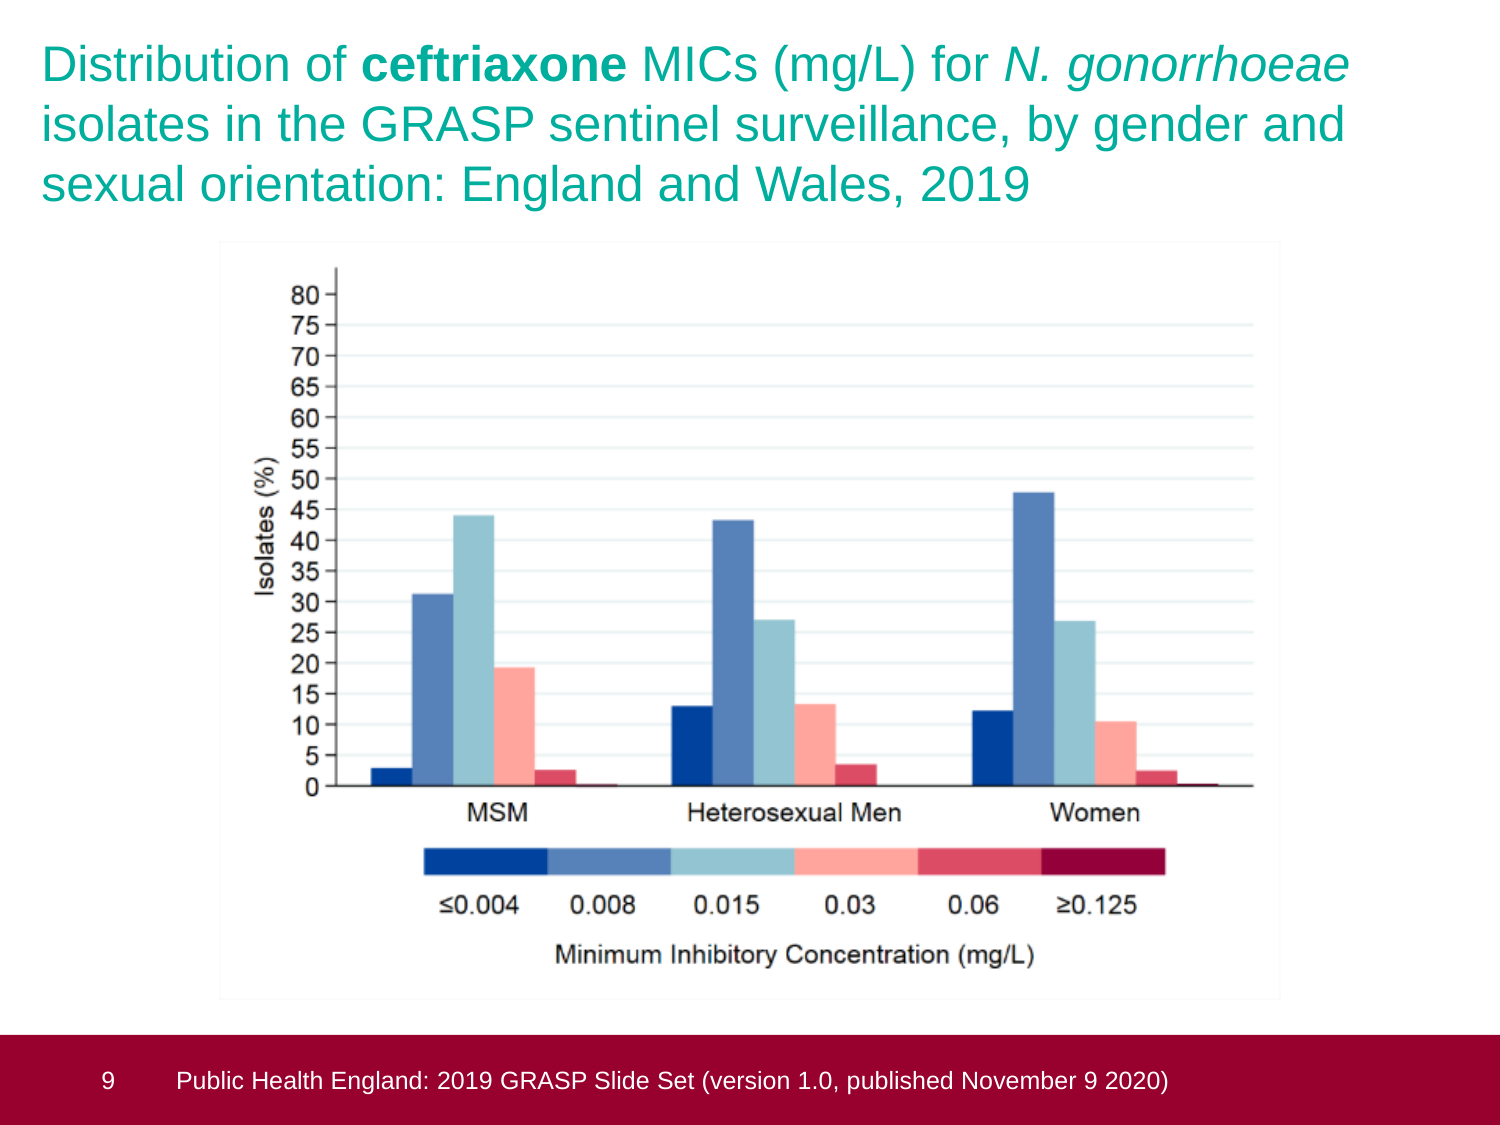

# Distribution of ceftriaxone MICs (mg/L) for N. gonorrhoeae isolates in the GRASP sentinel surveillance, by gender and sexual orientation: England and Wales, 2019
 5
Public Health England: 2019 GRASP Slide Set (version 1.0, published November 9 2020)